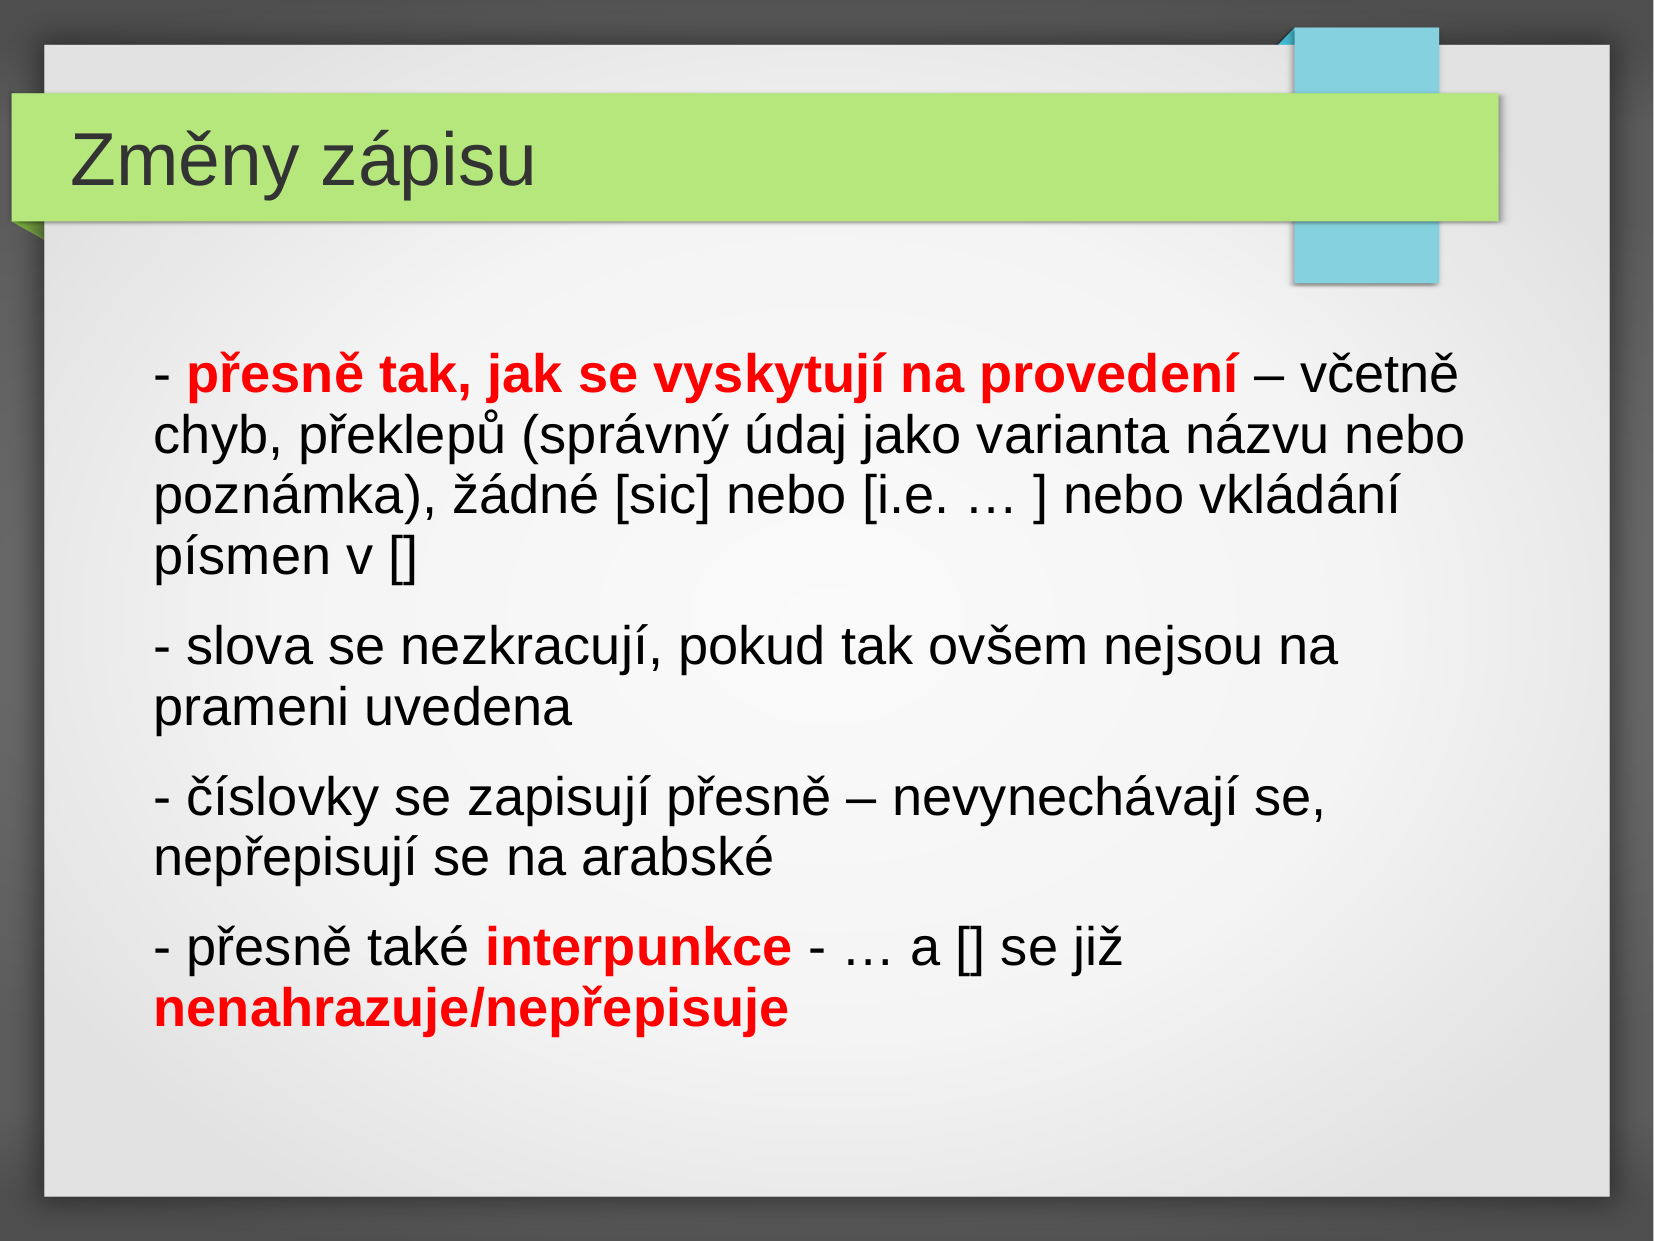

# Změny zápisu
- přesně tak, jak se vyskytují na provedení – včetně chyb, překlepů (správný údaj jako varianta názvu nebo poznámka), žádné [sic] nebo [i.e. … ] nebo vkládání písmen v []
- slova se nezkracují, pokud tak ovšem nejsou na prameni uvedena
- číslovky se zapisují přesně – nevynechávají se, nepřepisují se na arabské
- přesně také interpunkce - … a [] se již nenahrazuje/nepřepisuje